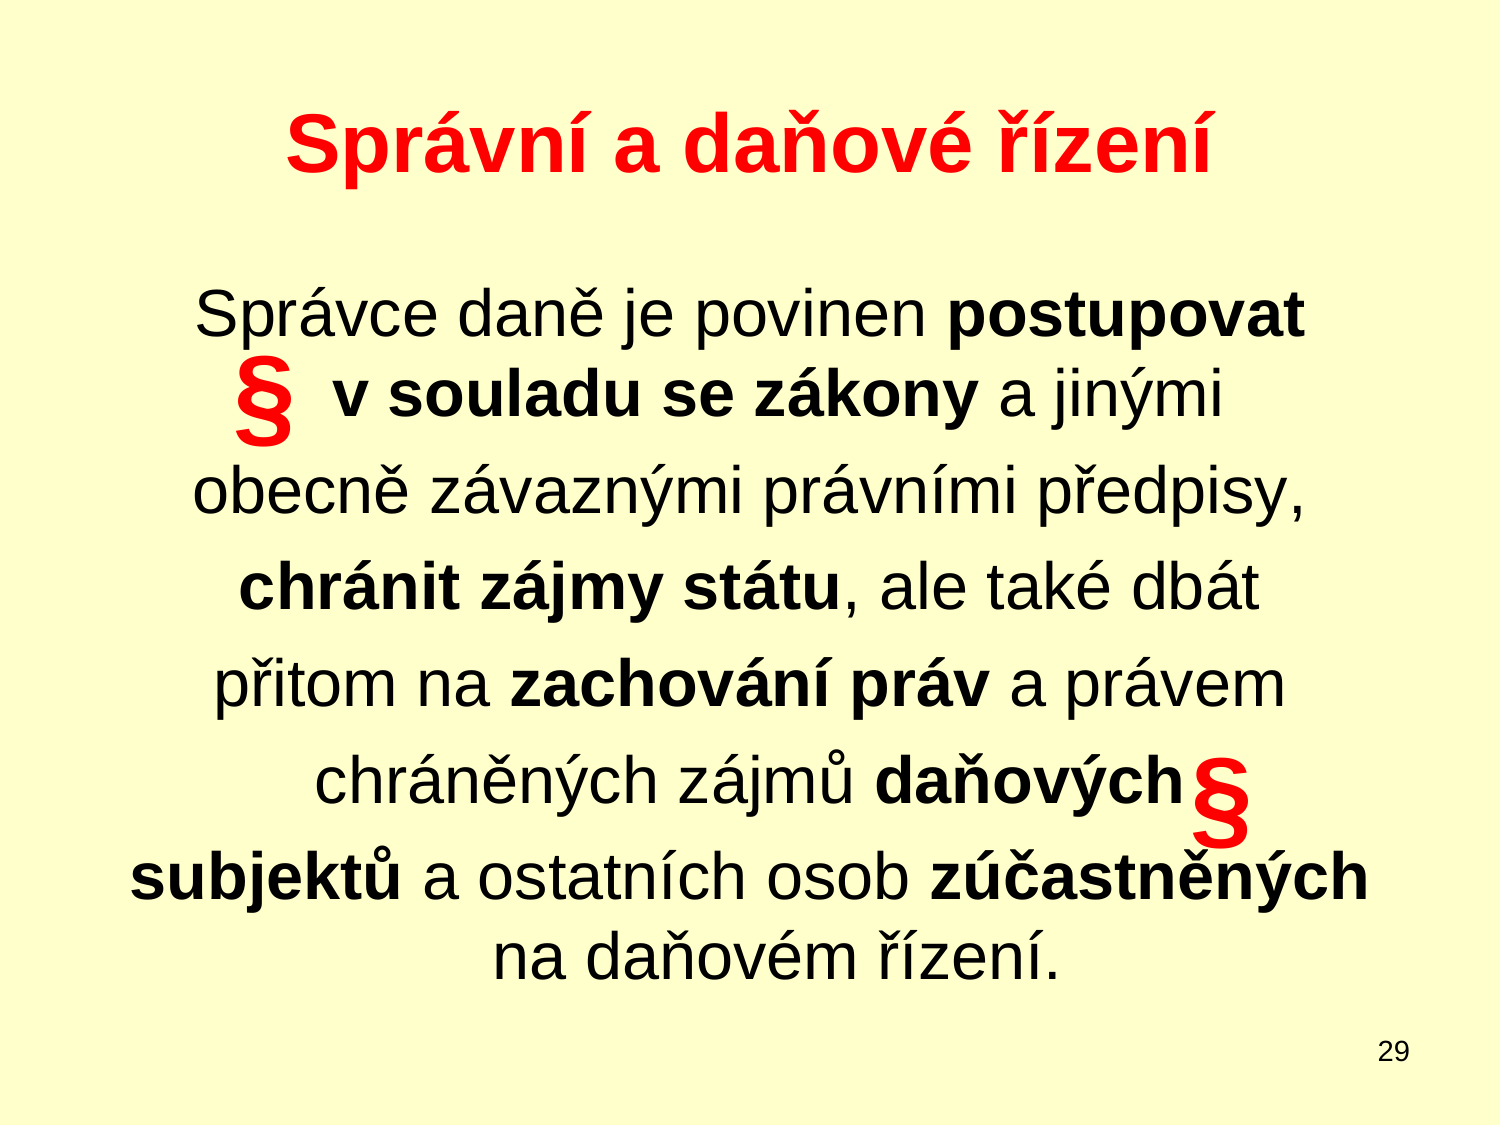

# Správní a daňové řízení
Správce daně je povinen postupovat
v souladu se zákony a jinými
obecně závaznými právními předpisy,
chránit zájmy státu, ale také dbát
přitom na zachování práv a právem
chráněných zájmů daňových
subjektů a ostatních osob zúčastněných na daňovém řízení.
§
§